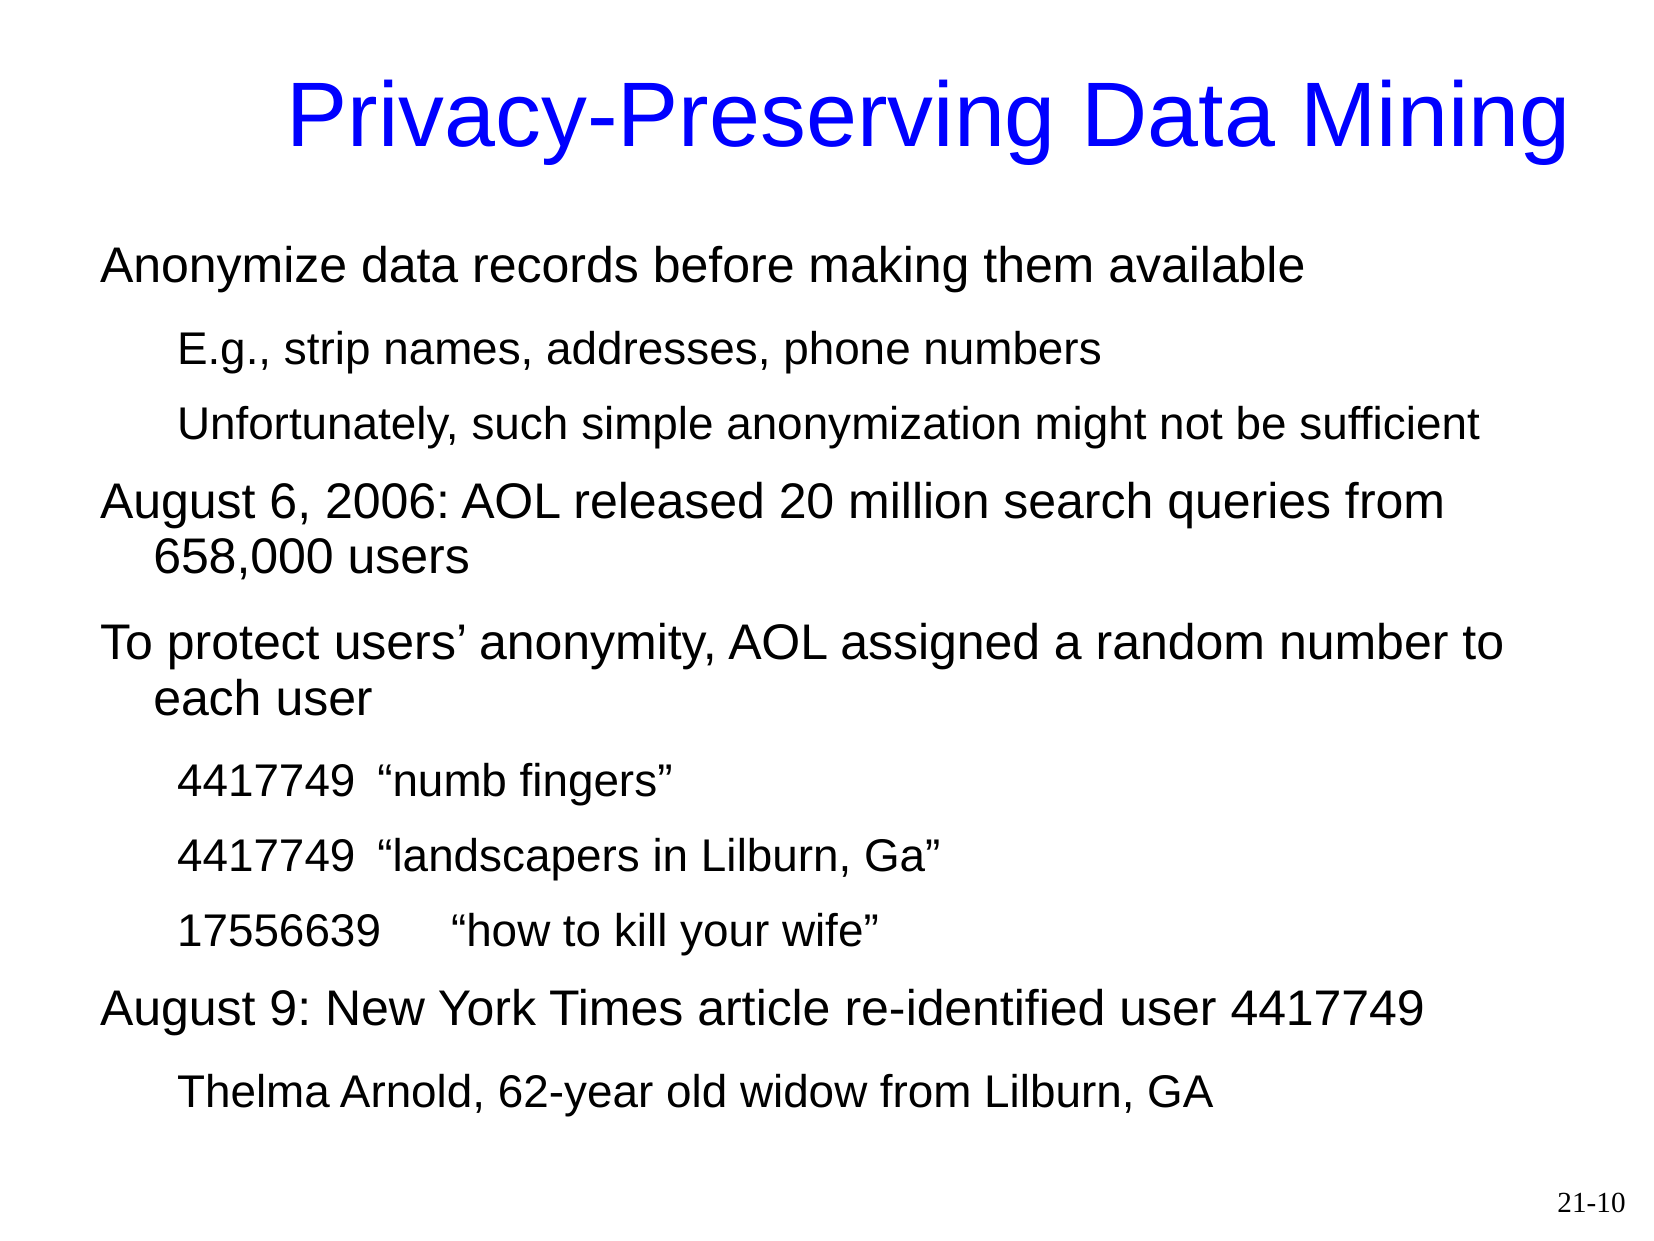

# Privacy-Preserving Data Mining
Anonymize data records before making them available
E.g., strip names, addresses, phone numbers
Unfortunately, such simple anonymization might not be sufficient
August 6, 2006: AOL released 20 million search queries from 658,000 users
To protect users’ anonymity, AOL assigned a random number to each user
4417749	“numb fingers”
4417749	“landscapers in Lilburn, Ga”
17556639	“how to kill your wife”
August 9: New York Times article re-identified user 4417749
Thelma Arnold, 62-year old widow from Lilburn, GA